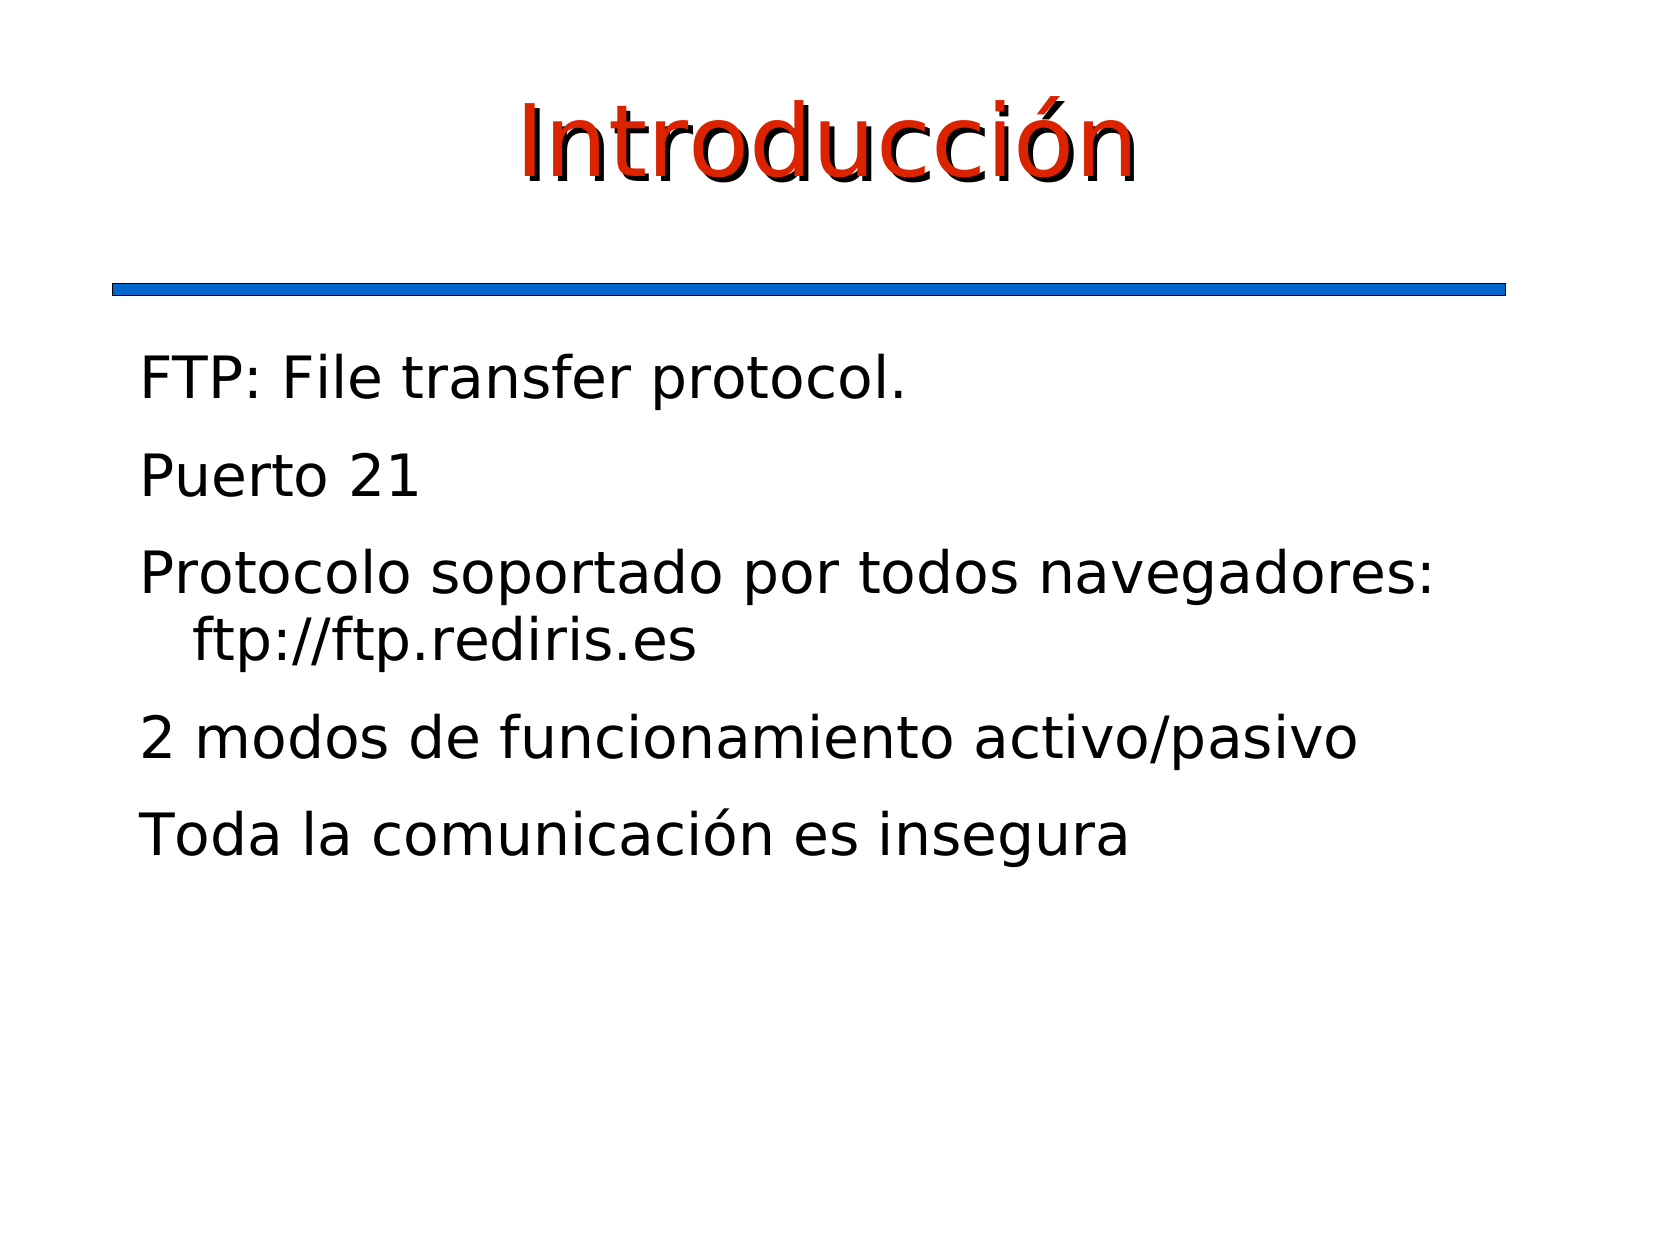

# Introducción
FTP: File transfer protocol.
Puerto 21
Protocolo soportado por todos navegadores: ftp://ftp.rediris.es
2 modos de funcionamiento activo/pasivo
Toda la comunicación es insegura